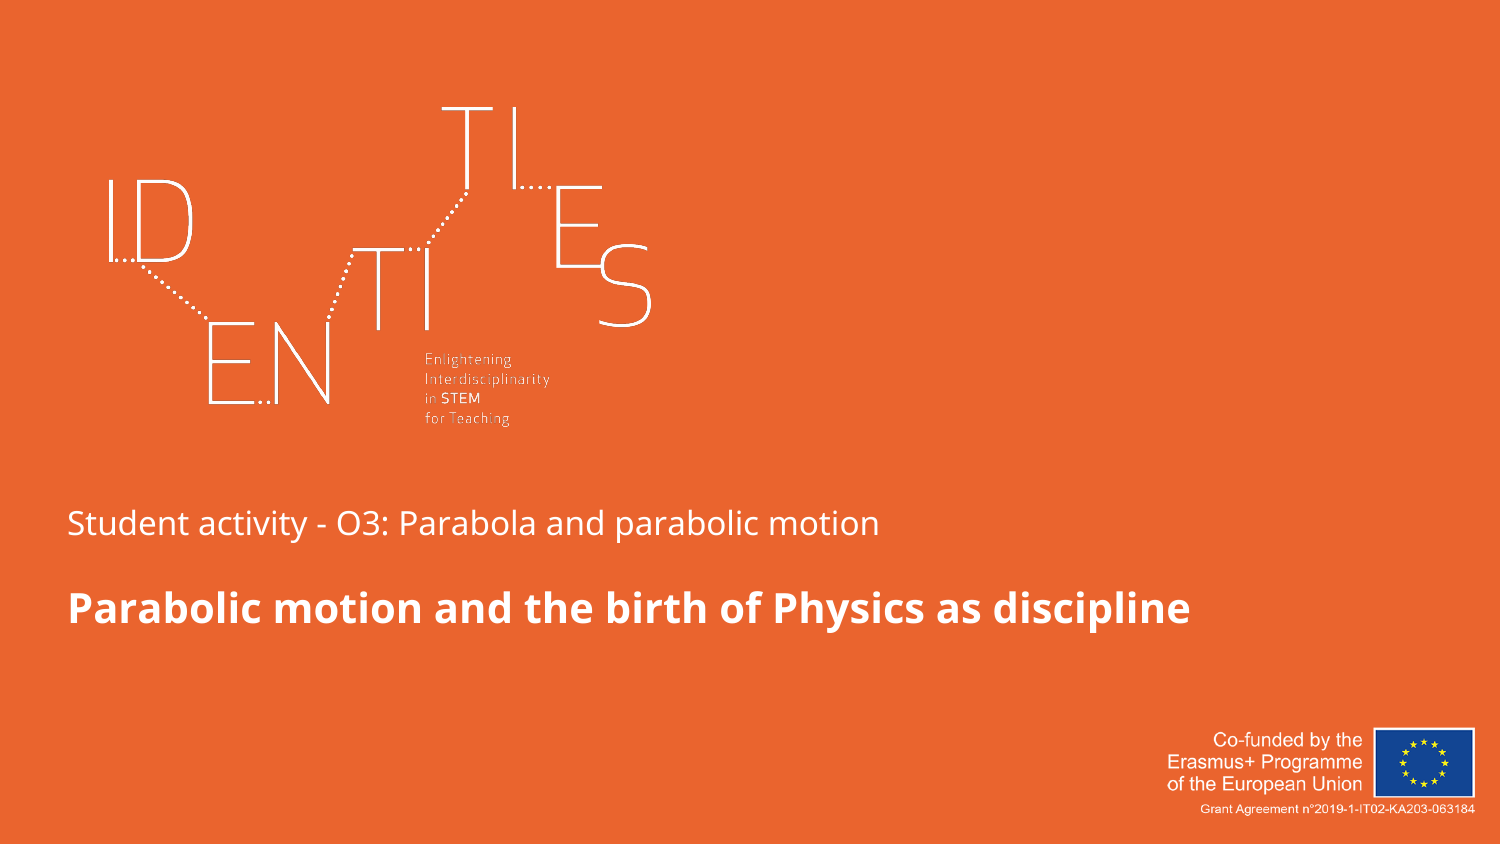

Student activity - O3: Parabola and parabolic motion
Parabolic motion and the birth of Physics as discipline